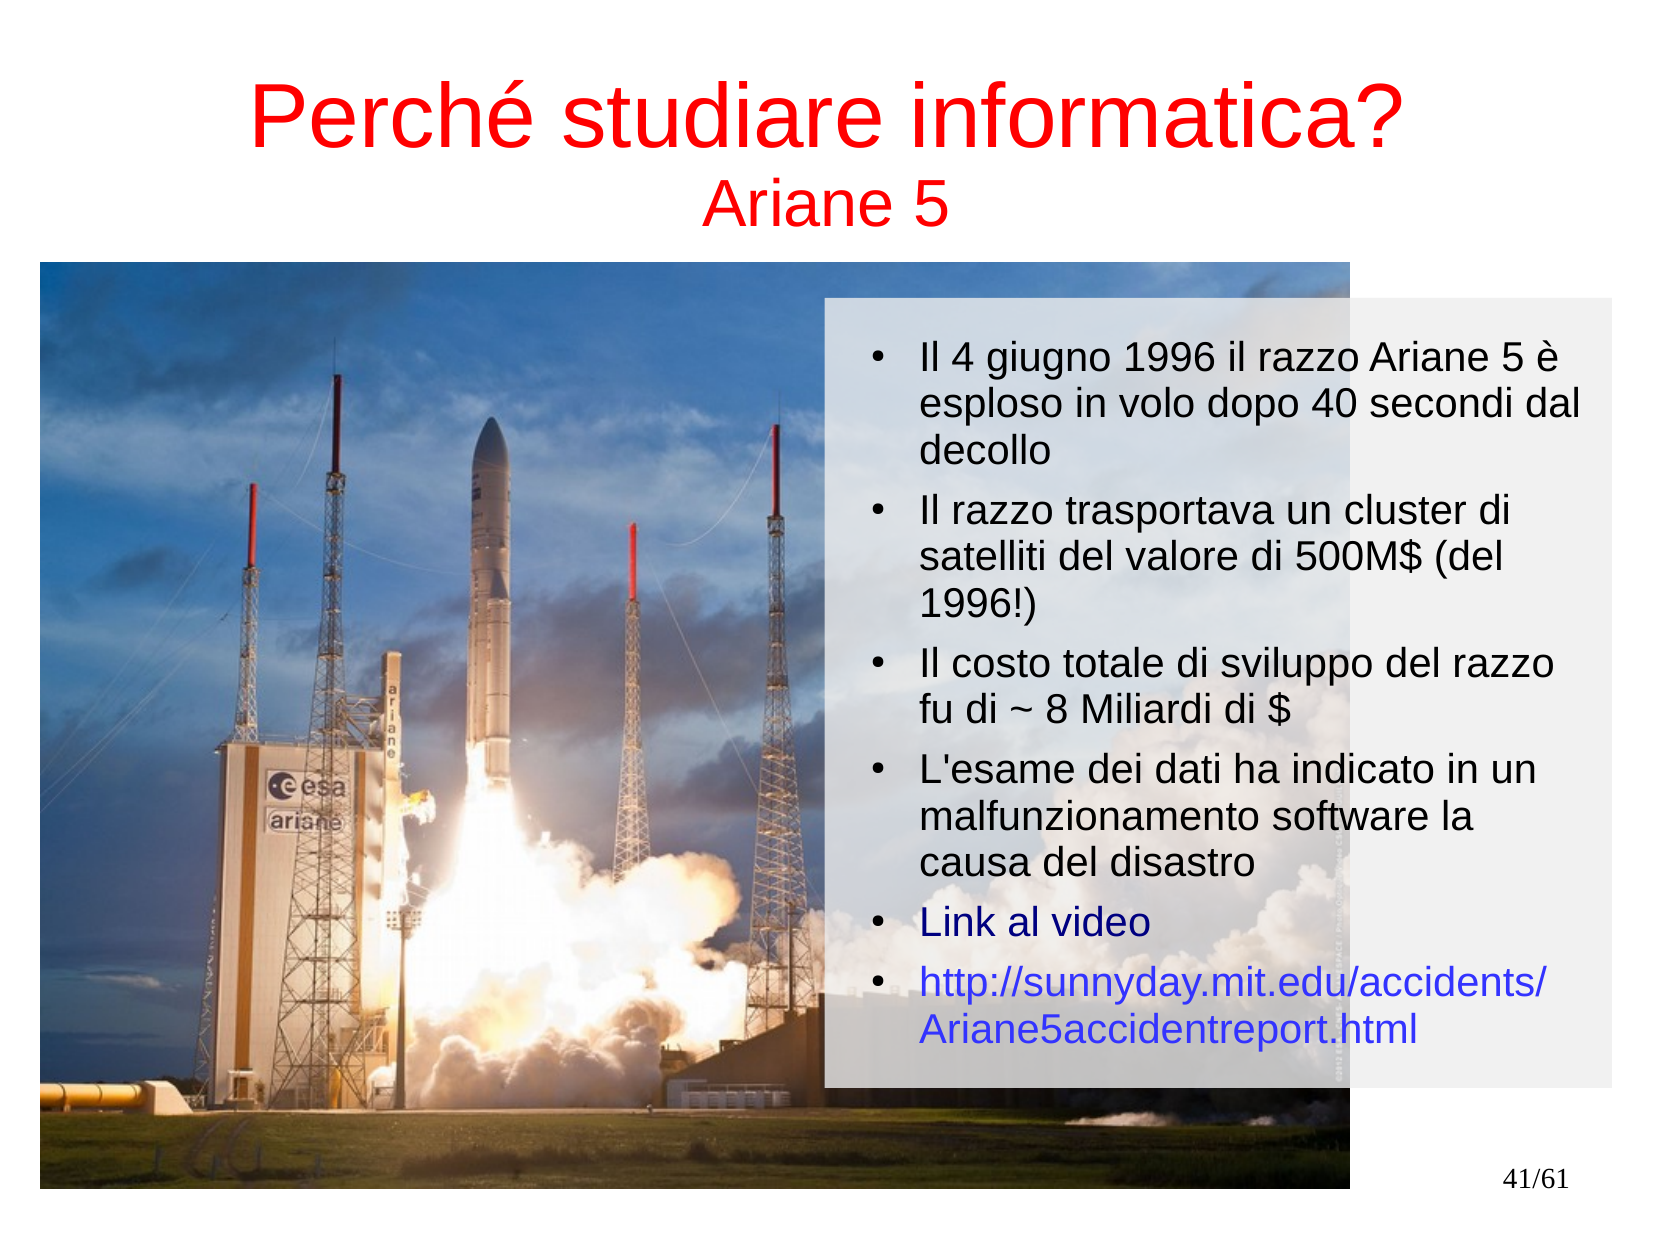

# Perché studiare informatica? Ariane 5
Il 4 giugno 1996 il razzo Ariane 5 è esploso in volo dopo 40 secondi dal decollo
Il razzo trasportava un cluster di satelliti del valore di 500M$ (del 1996!)
Il costo totale di sviluppo del razzo fu di ~ 8 Miliardi di $
L'esame dei dati ha indicato in un malfunzionamento software la causa del disastro
Link al video
http://sunnyday.mit.edu/accidents/Ariane5accidentreport.html
Introduzione
41